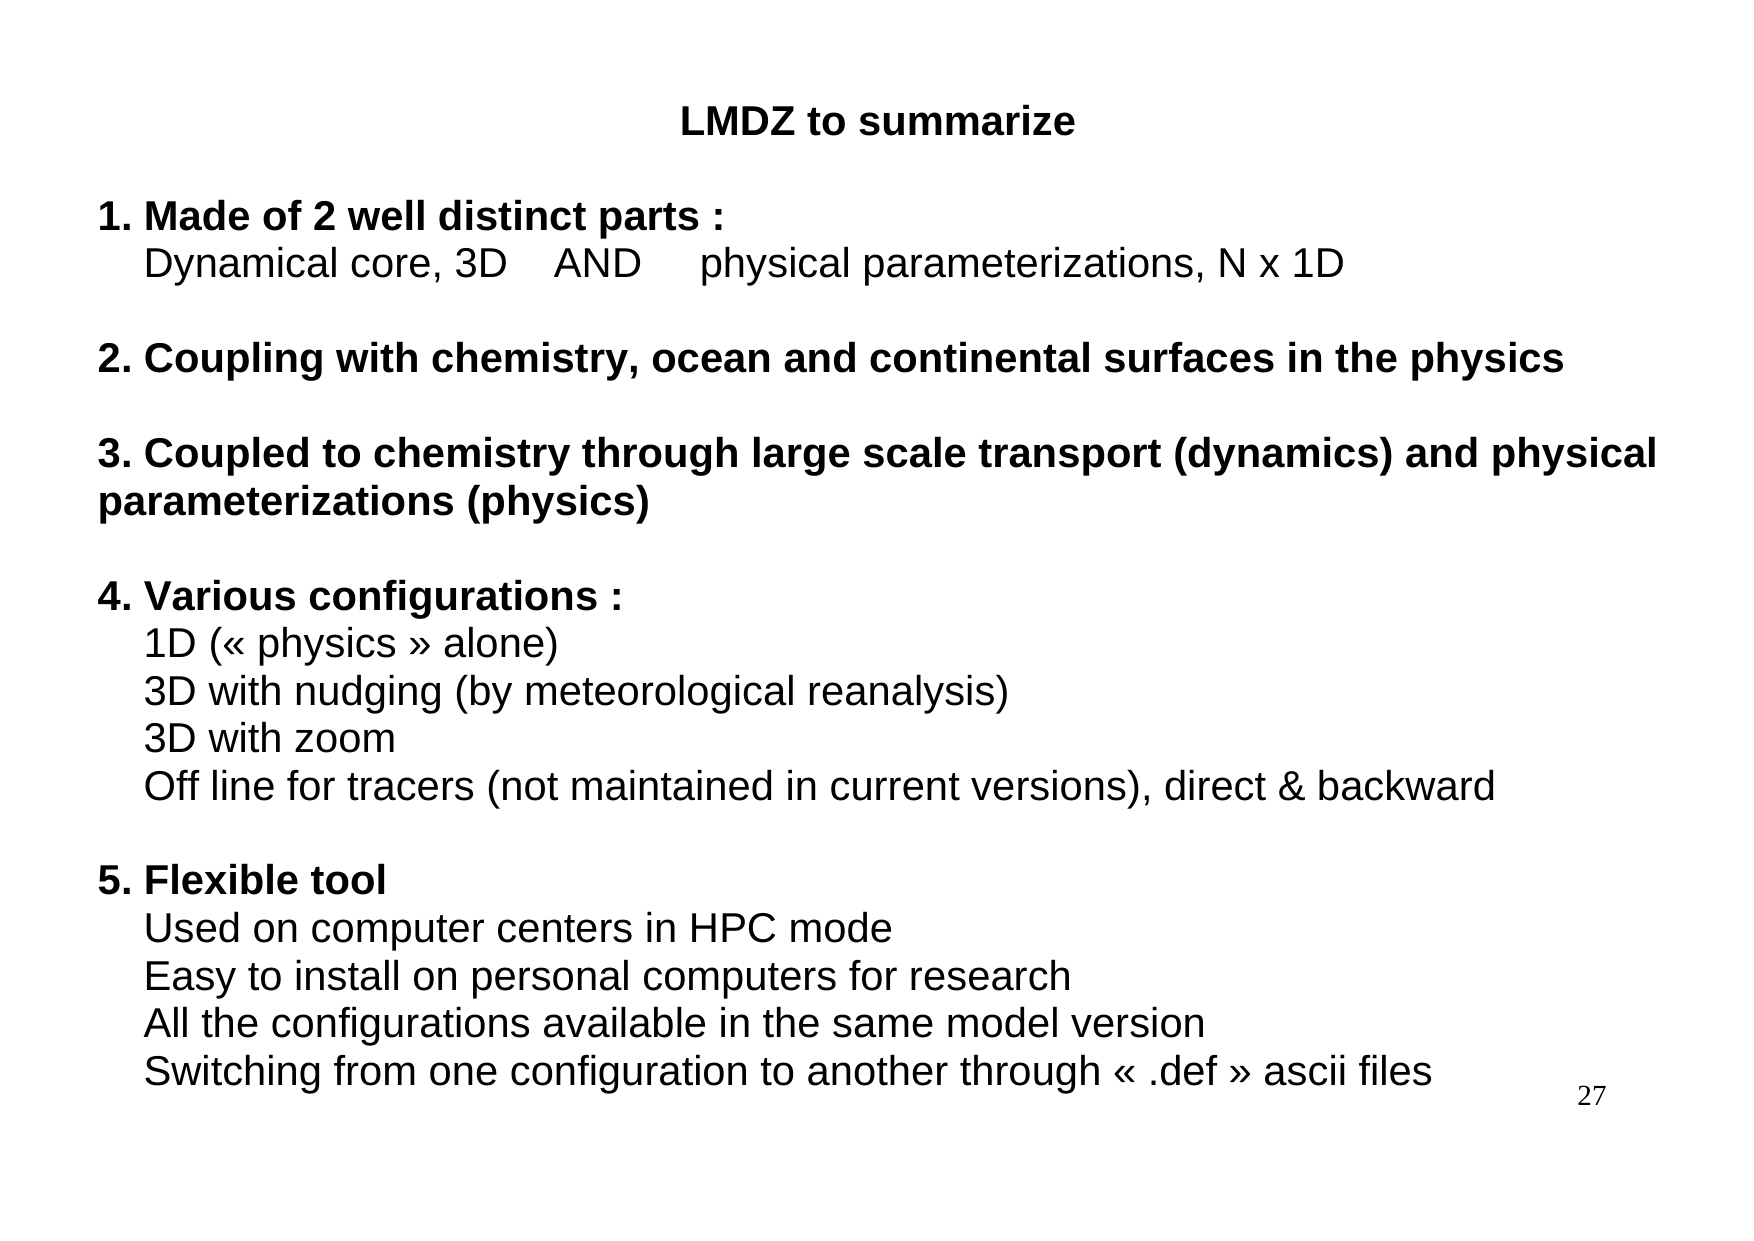

LMDZ to summarize
1. Made of 2 well distinct parts :
 Dynamical core, 3D AND physical parameterizations, N x 1D
2. Coupling with chemistry, ocean and continental surfaces in the physics
3. Coupled to chemistry through large scale transport (dynamics) and physical parameterizations (physics)
4. Various configurations :
 1D (« physics » alone)
 3D with nudging (by meteorological reanalysis)
 3D with zoom
 Off line for tracers (not maintained in current versions), direct & backward
5. Flexible tool
 Used on computer centers in HPC mode
 Easy to install on personal computers for research
 All the configurations available in the same model version
 Switching from one configuration to another through « .def » ascii files
27